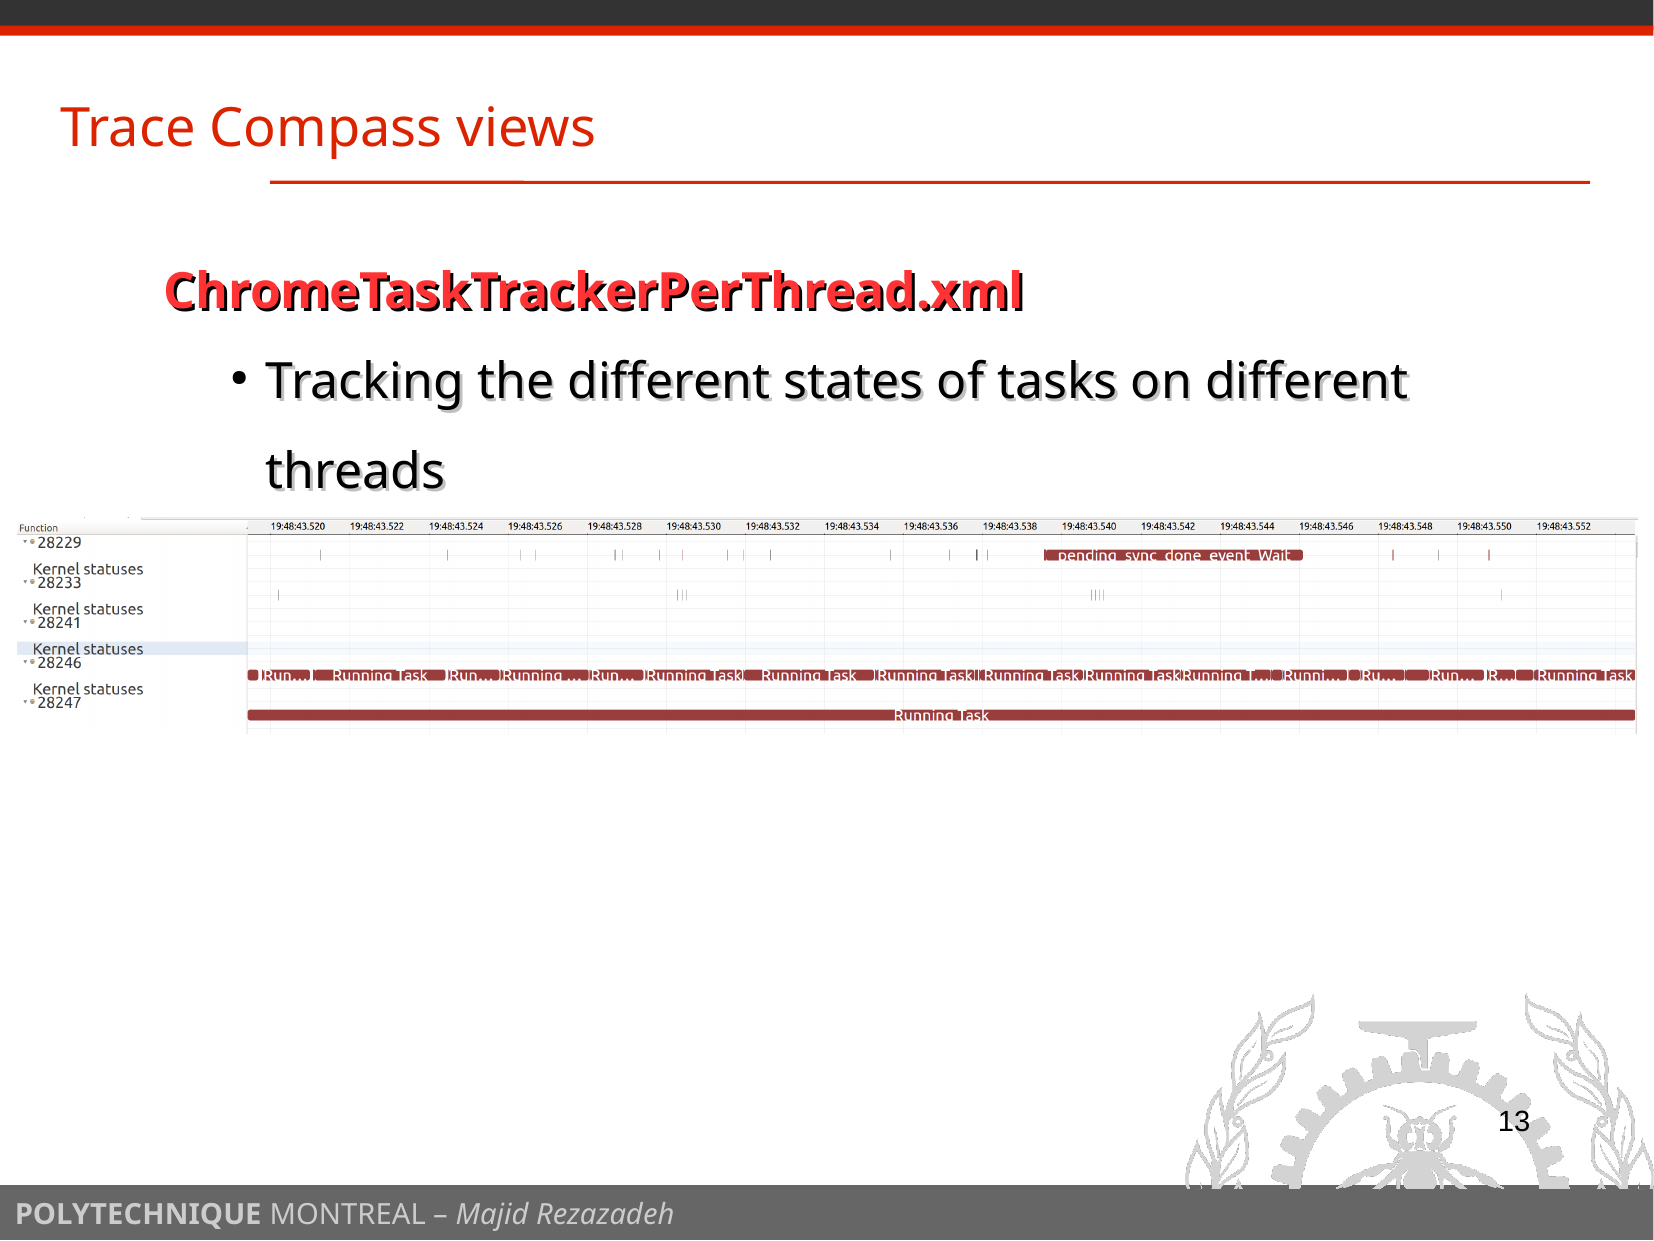

Trace Compass views
ChromeTaskTrackerPerThread.xml
Tracking the different states of tasks on different threads
13
POLYTECHNIQUE MONTREAL – Majid Rezazadeh